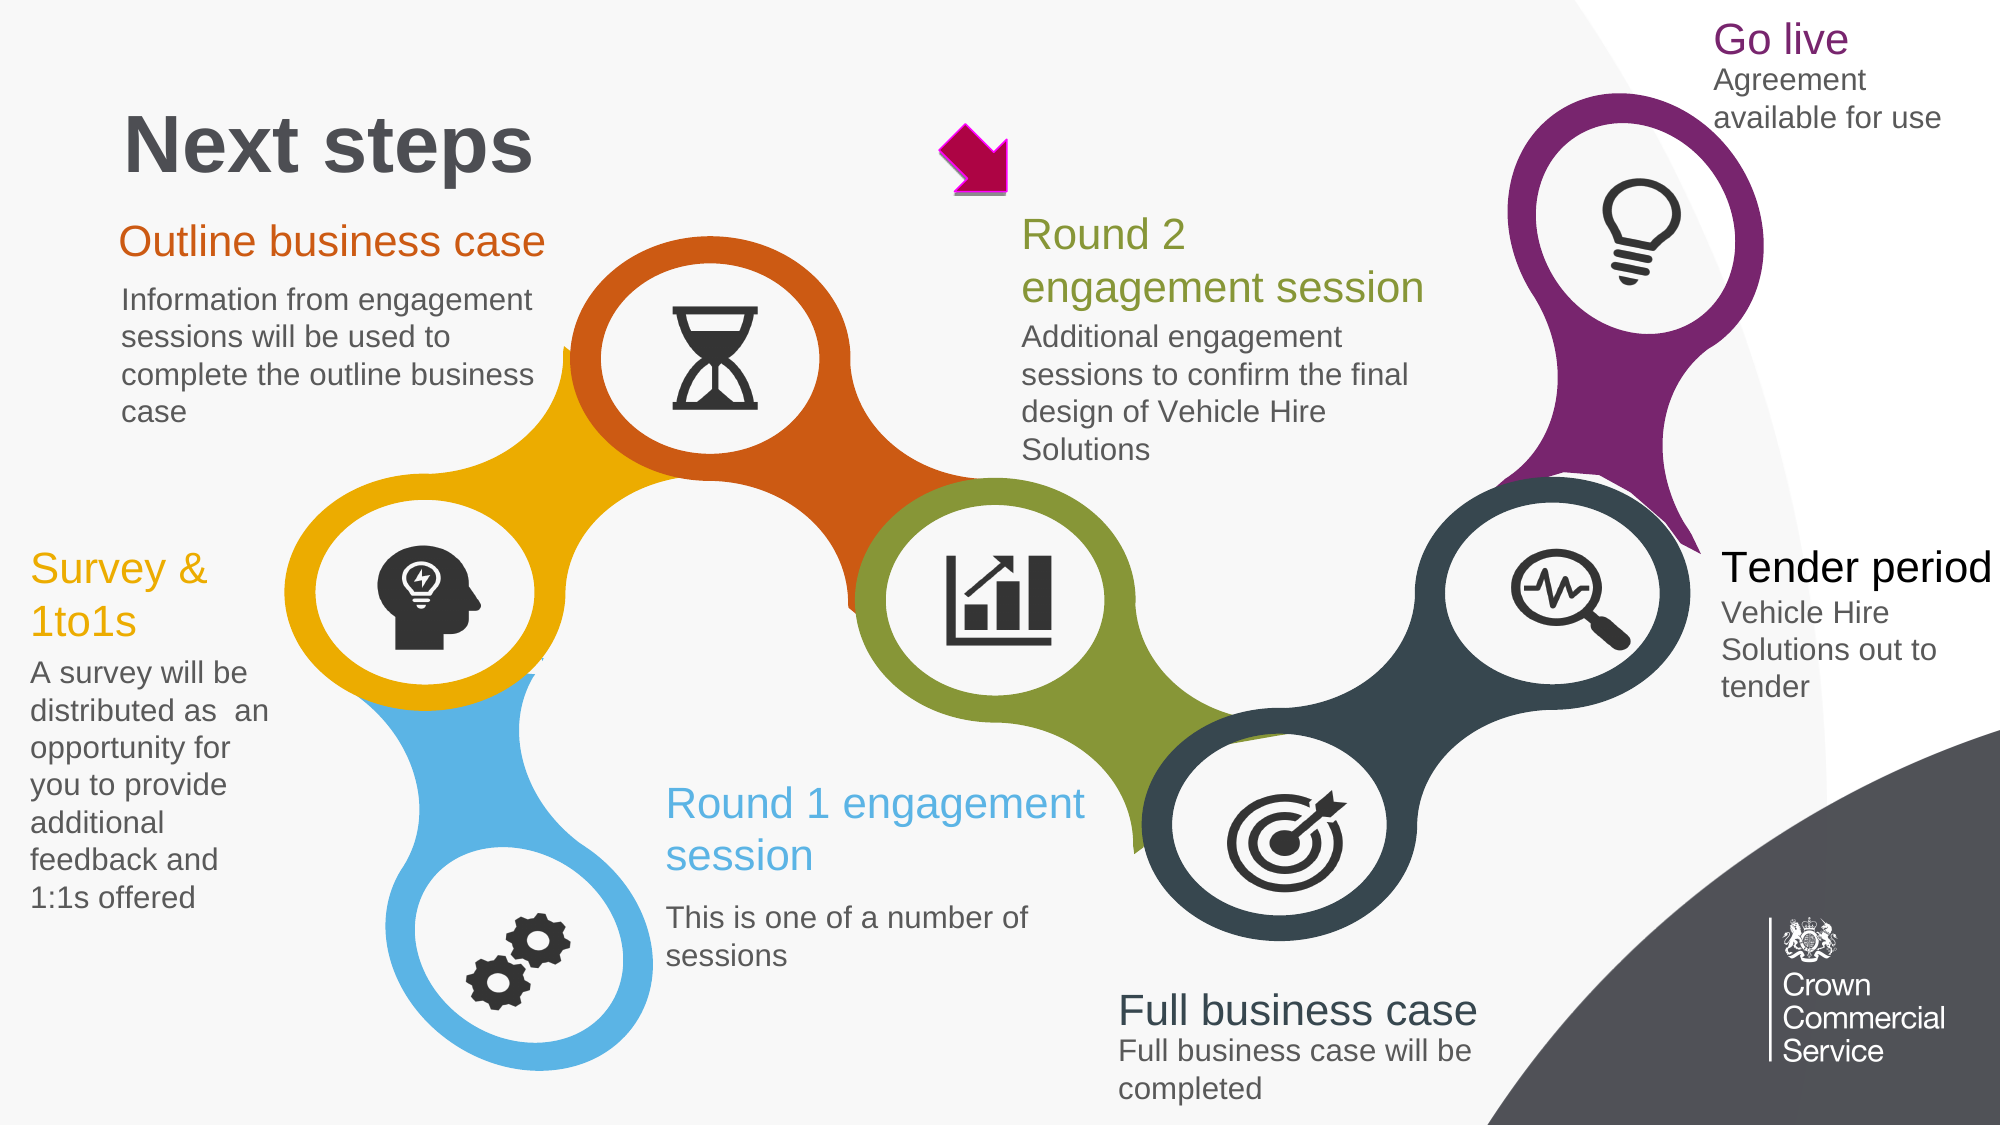

Go live
Agreement available for use
Next steps
Round 2 engagement session
Outline business case
Information from engagement sessions will be used to complete the outline business case
Additional engagement sessions to confirm the final design of Vehicle Hire Solutions
Tender period
Survey & 1to1s
Vehicle Hire Solutions out to tender
A survey will be distributed as an opportunity for you to provide additional feedback and 1:1s offered
Round 1 engagement session
This is one of a number of sessions
Full business case
Full business case will be completed